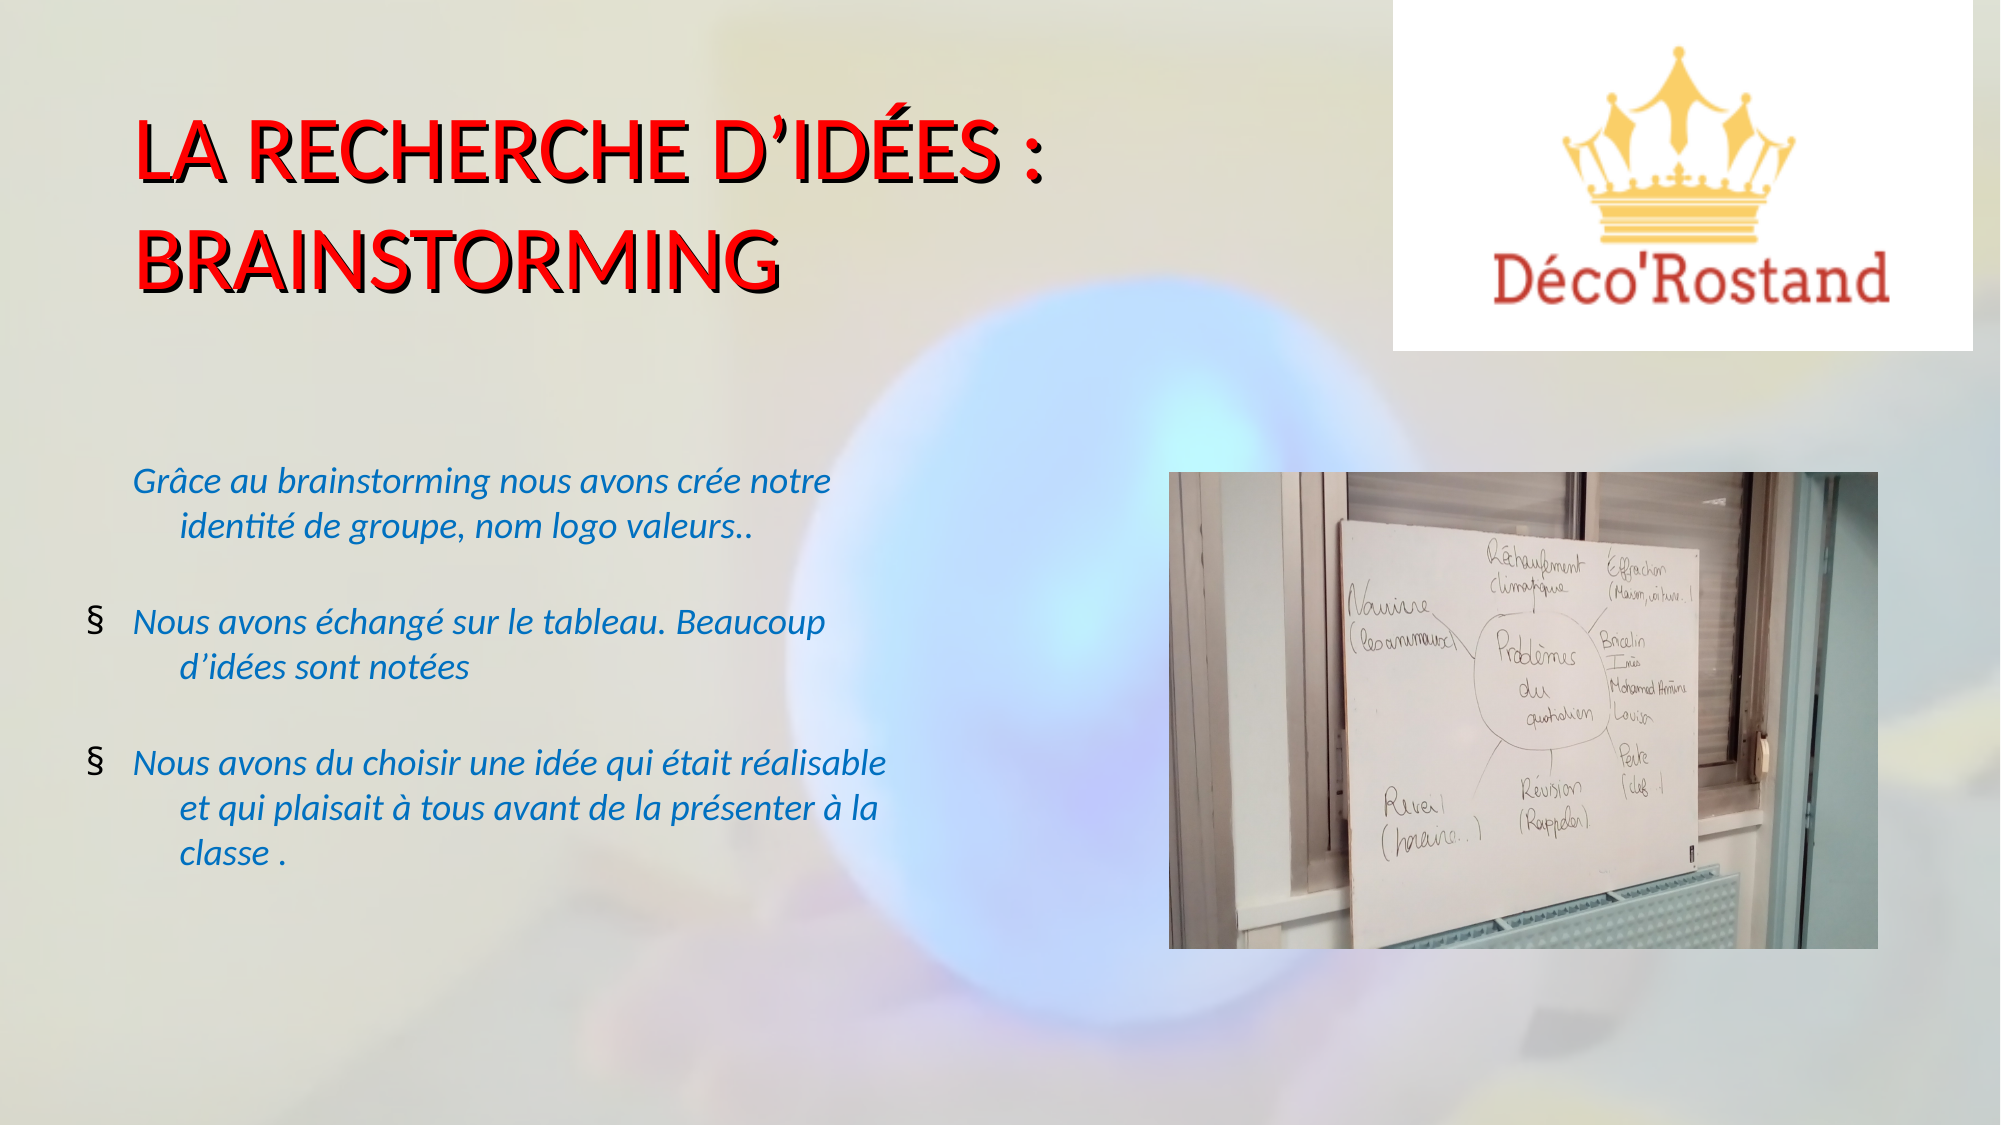

LA RECHERCHE D’IDÉES :
BRAINSTORMING
Grâce au brainstorming nous avons crée notre identité de groupe, nom logo valeurs..
Nous avons échangé sur le tableau. Beaucoup d’idées sont notées
Nous avons du choisir une idée qui était réalisable et qui plaisait à tous avant de la présenter à la classe .